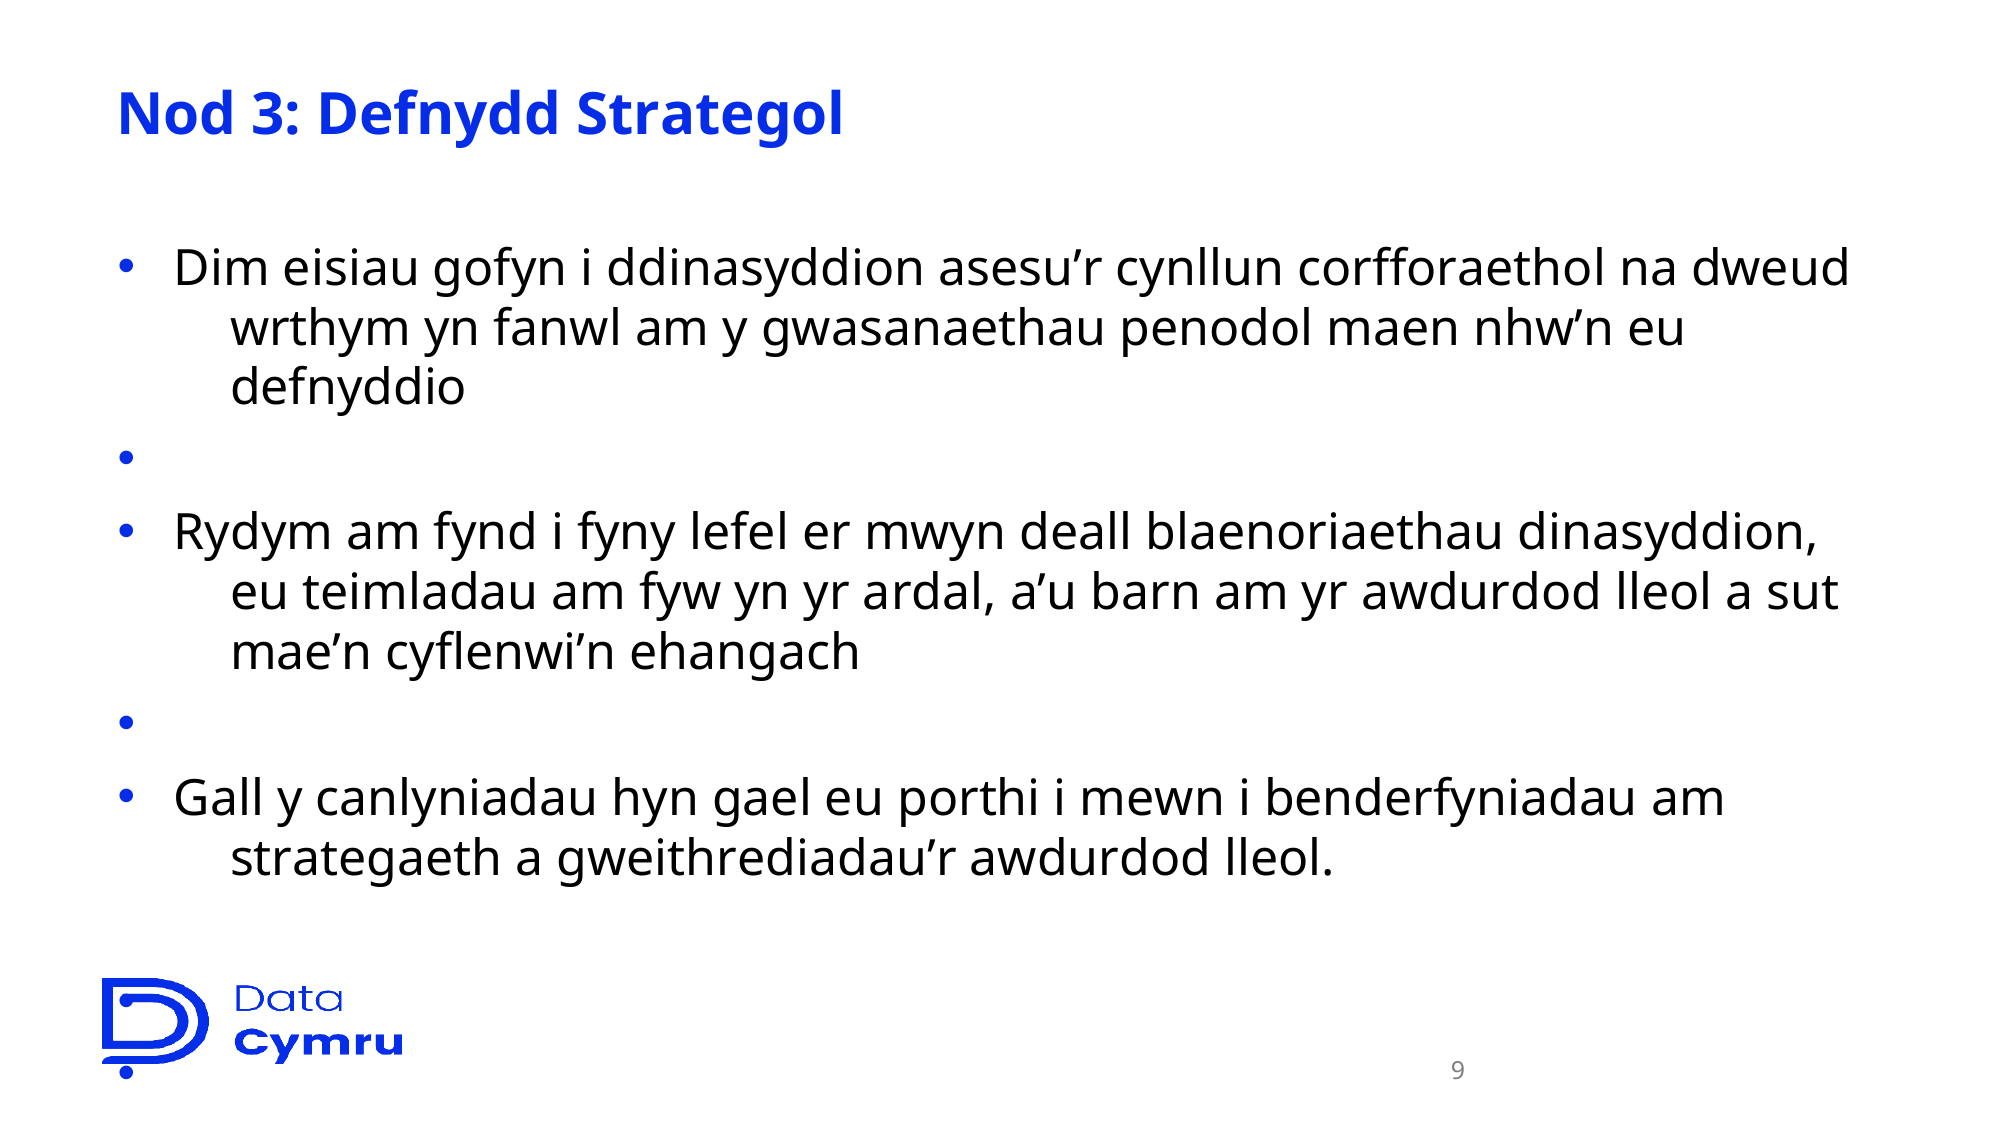

# Nod 3: Defnydd Strategol
Dim eisiau gofyn i ddinasyddion asesu’r cynllun corfforaethol na dweud wrthym yn fanwl am y gwasanaethau penodol maen nhw’n eu defnyddio
Rydym am fynd i fyny lefel er mwyn deall blaenoriaethau dinasyddion, eu teimladau am fyw yn yr ardal, a’u barn am yr awdurdod lleol a sut mae’n cyflenwi’n ehangach
Gall y canlyniadau hyn gael eu porthi i mewn i benderfyniadau am strategaeth a gweithrediadau’r awdurdod lleol.